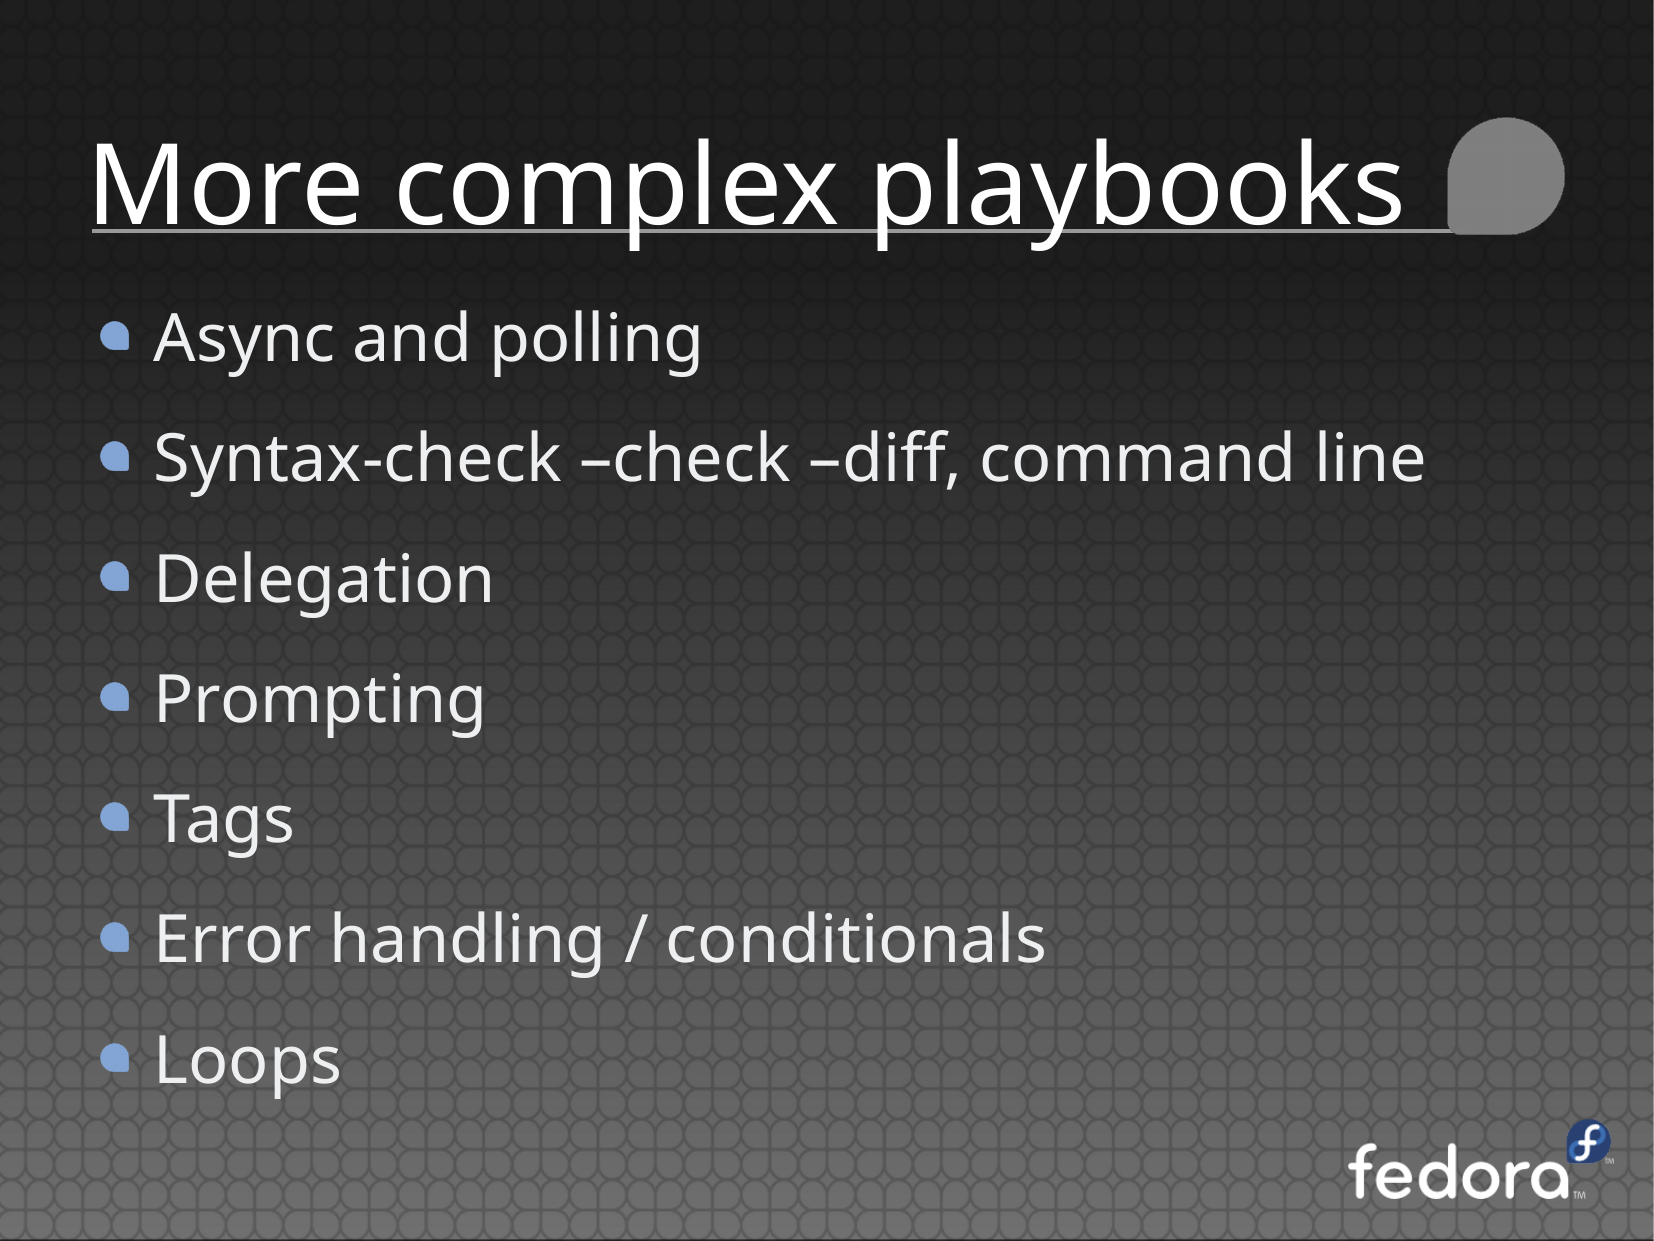

# More complex playbooks
Async and polling
Syntax-check –check –diff, command line
Delegation
Prompting
Tags
Error handling / conditionals
Loops